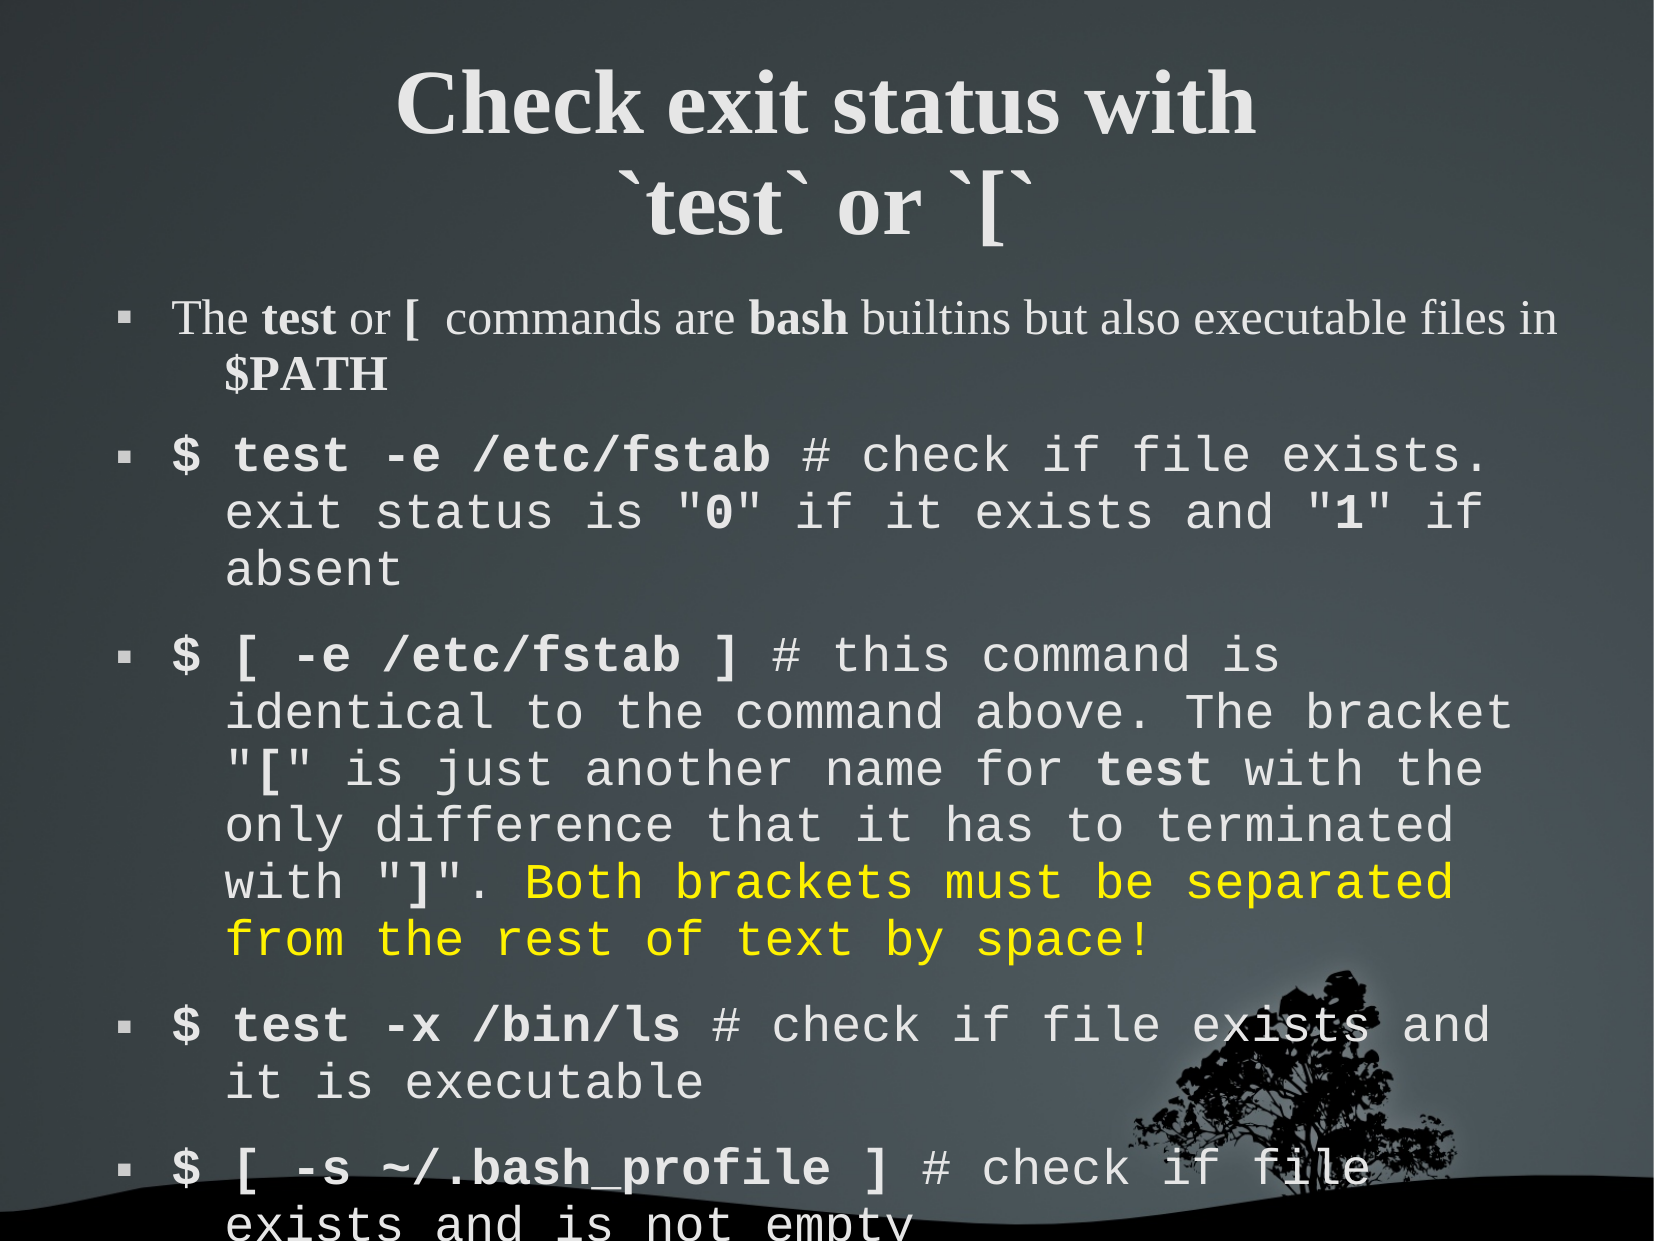

# Check exit status with `test` or `[`
The test or [ commands are bash builtins but also executable files in $PATH
$ test -e /etc/fstab # check if file exists. exit status is "0" if it exists and "1" if absent
$ [ -e /etc/fstab ] # this command is identical to the command above. The bracket "[" is just another name for test with the only difference that it has to terminated with "]". Both brackets must be separated from the rest of text by space!
$ test -x /bin/ls # check if file exists and it is executable
$ [ -s ~/.bash_profile ] # check if file exists and is not empty